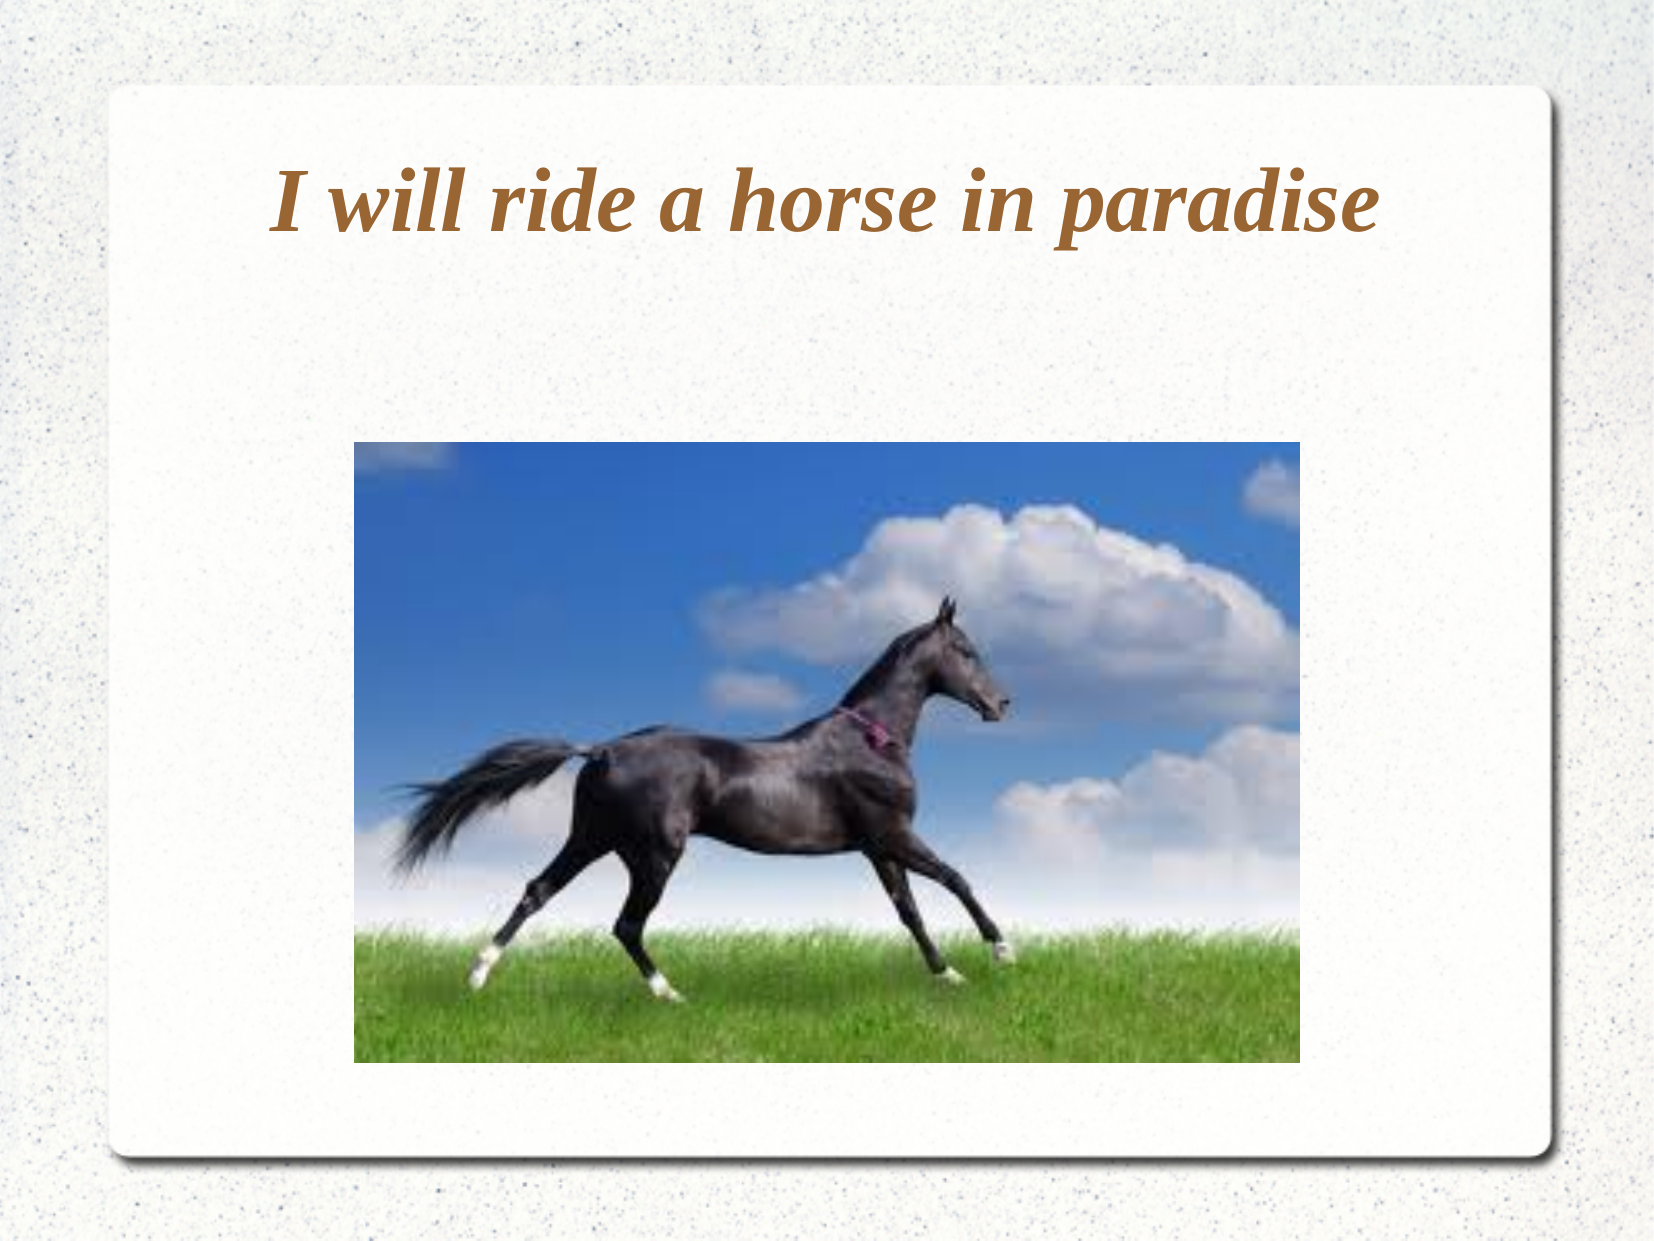

# I will ride a horse in paradise